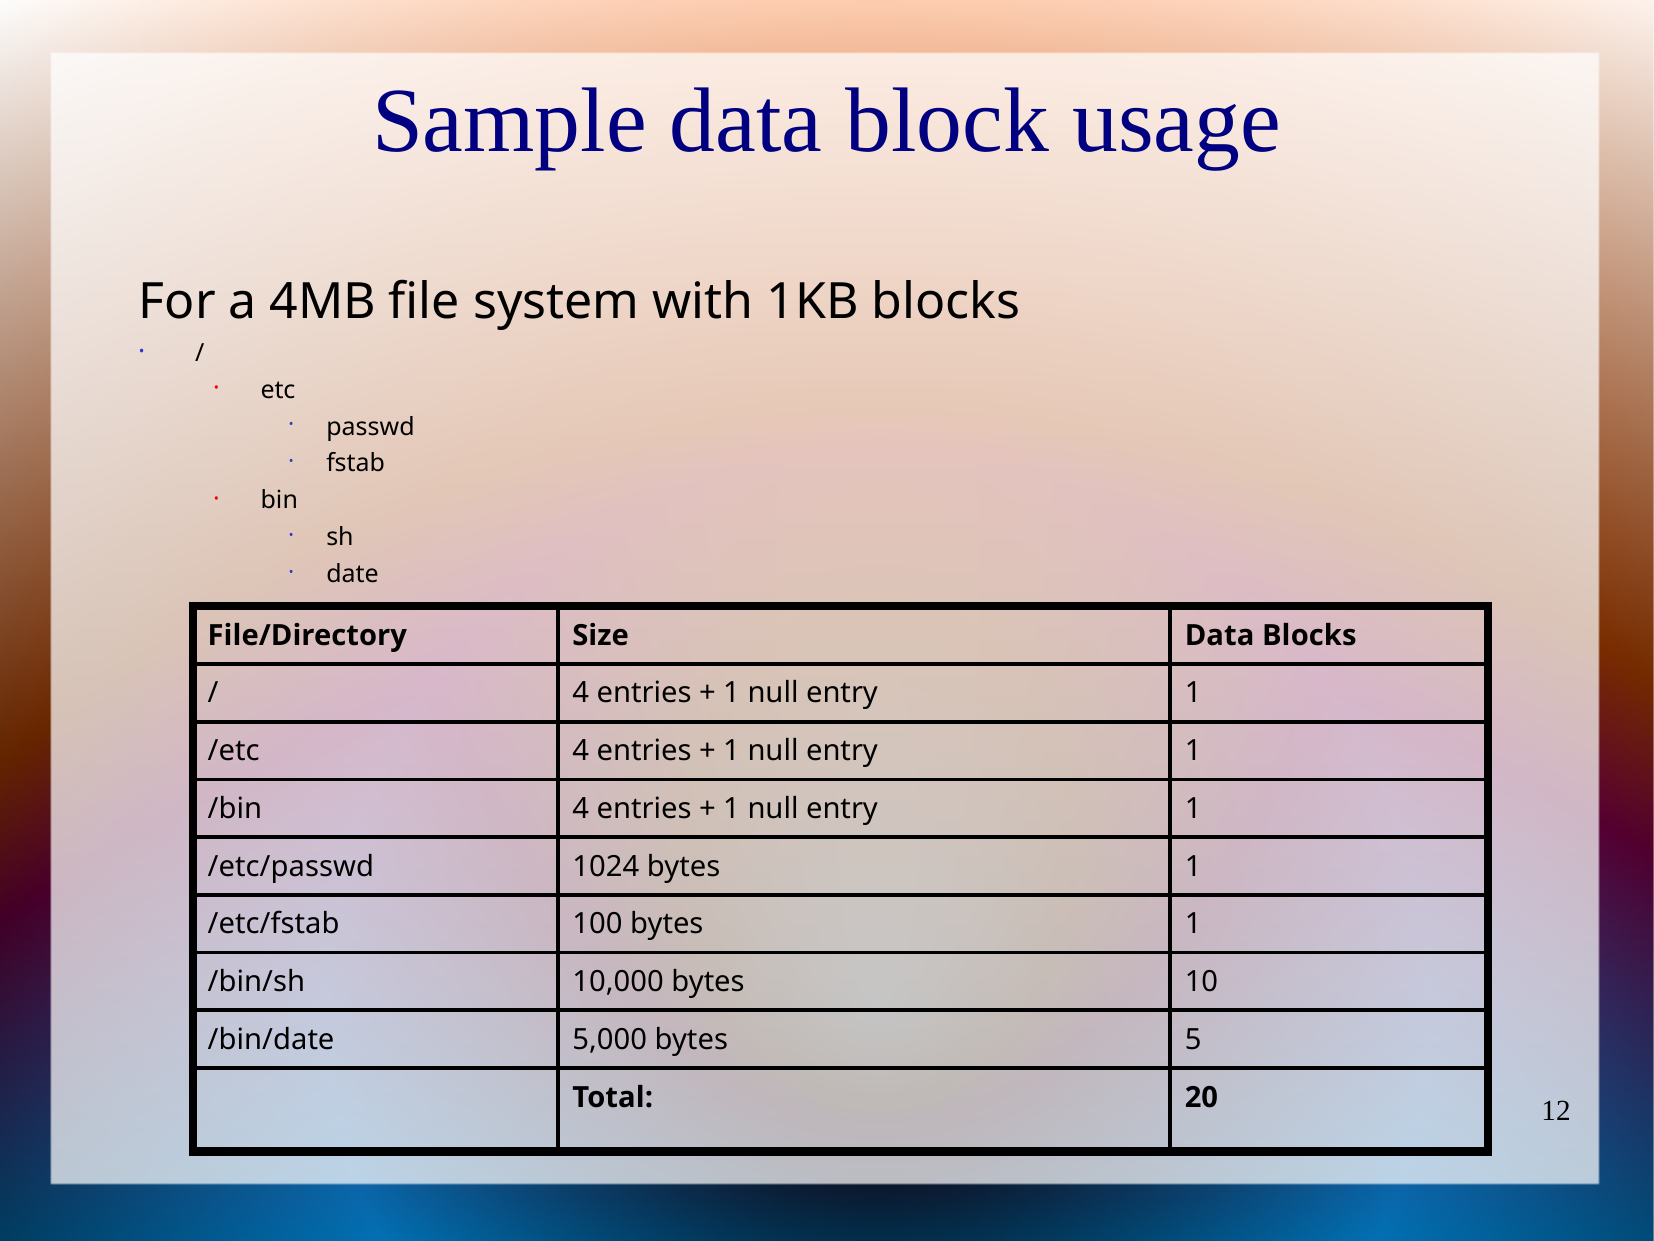

# Sample data block usage
For a 4MB file system with 1KB blocks
/
etc
passwd
fstab
bin
sh
date
| File/Directory | Size | Data Blocks |
| --- | --- | --- |
| / | 4 entries + 1 null entry | 1 |
| /etc | 4 entries + 1 null entry | 1 |
| /bin | 4 entries + 1 null entry | 1 |
| /etc/passwd | 1024 bytes | 1 |
| /etc/fstab | 100 bytes | 1 |
| /bin/sh | 10,000 bytes | 10 |
| /bin/date | 5,000 bytes | 5 |
| | Total: | 20 |
12